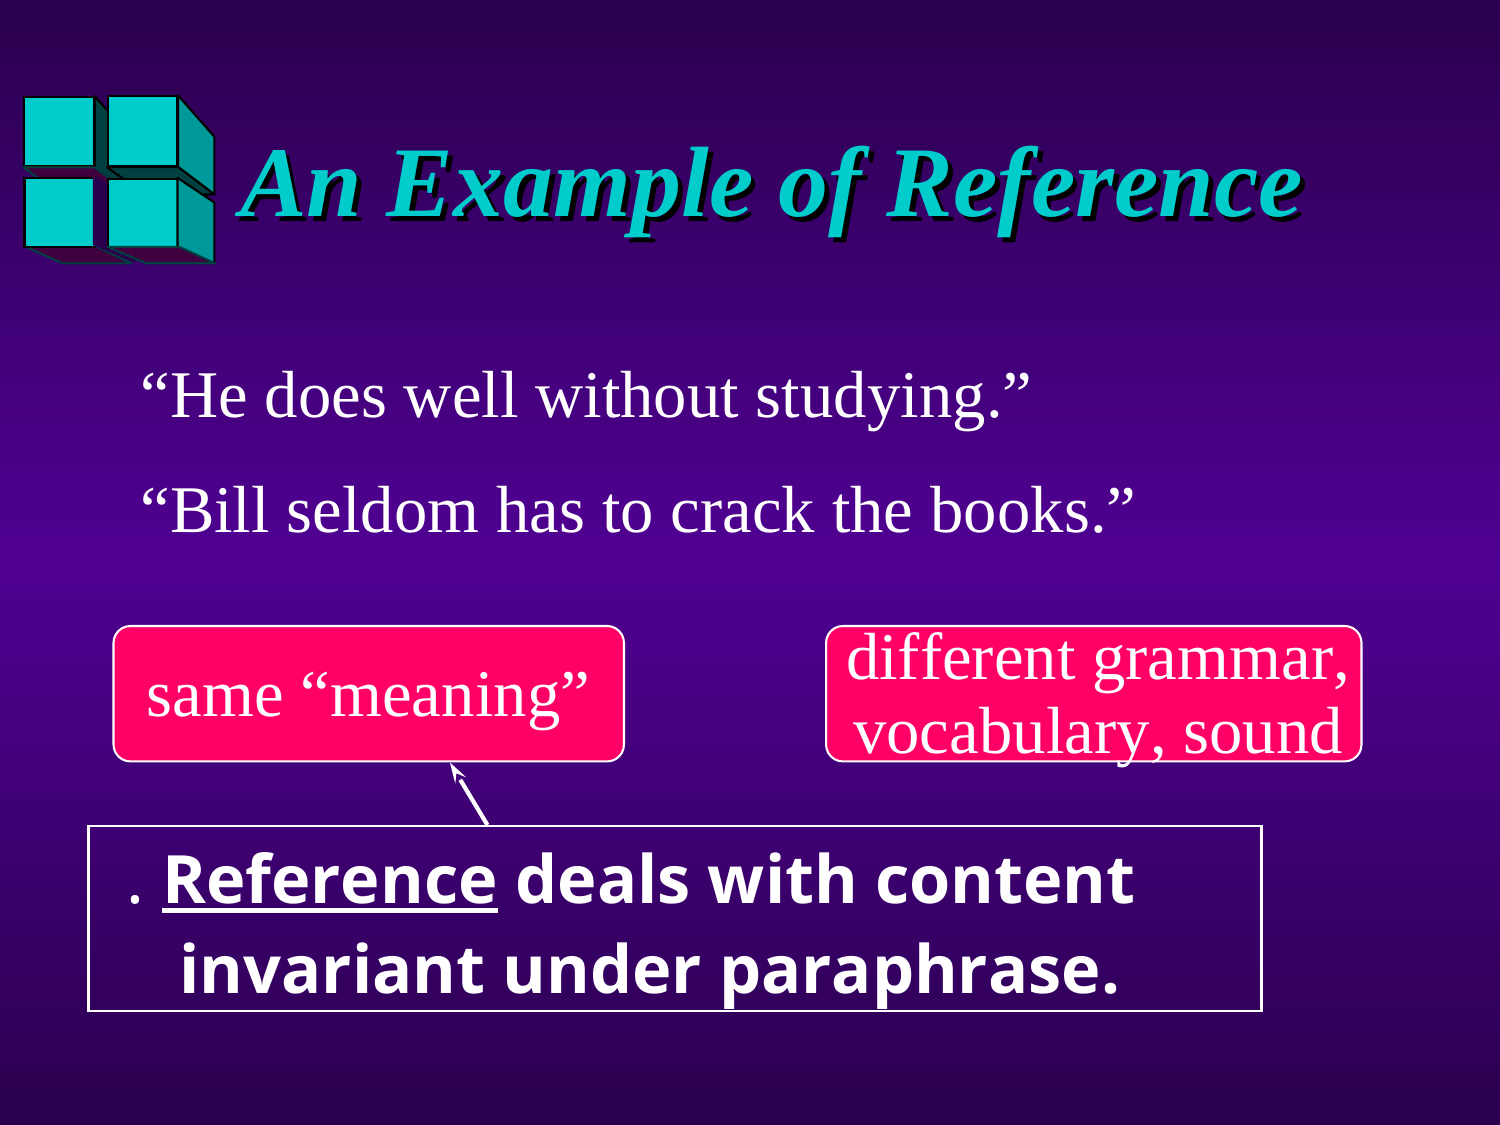

# An Example of Reference
“He does well without studying.”
“Bill seldom has to crack the books.”
same “meaning”
different grammar,
vocabulary, sound
. Reference deals with content invariant under paraphrase.